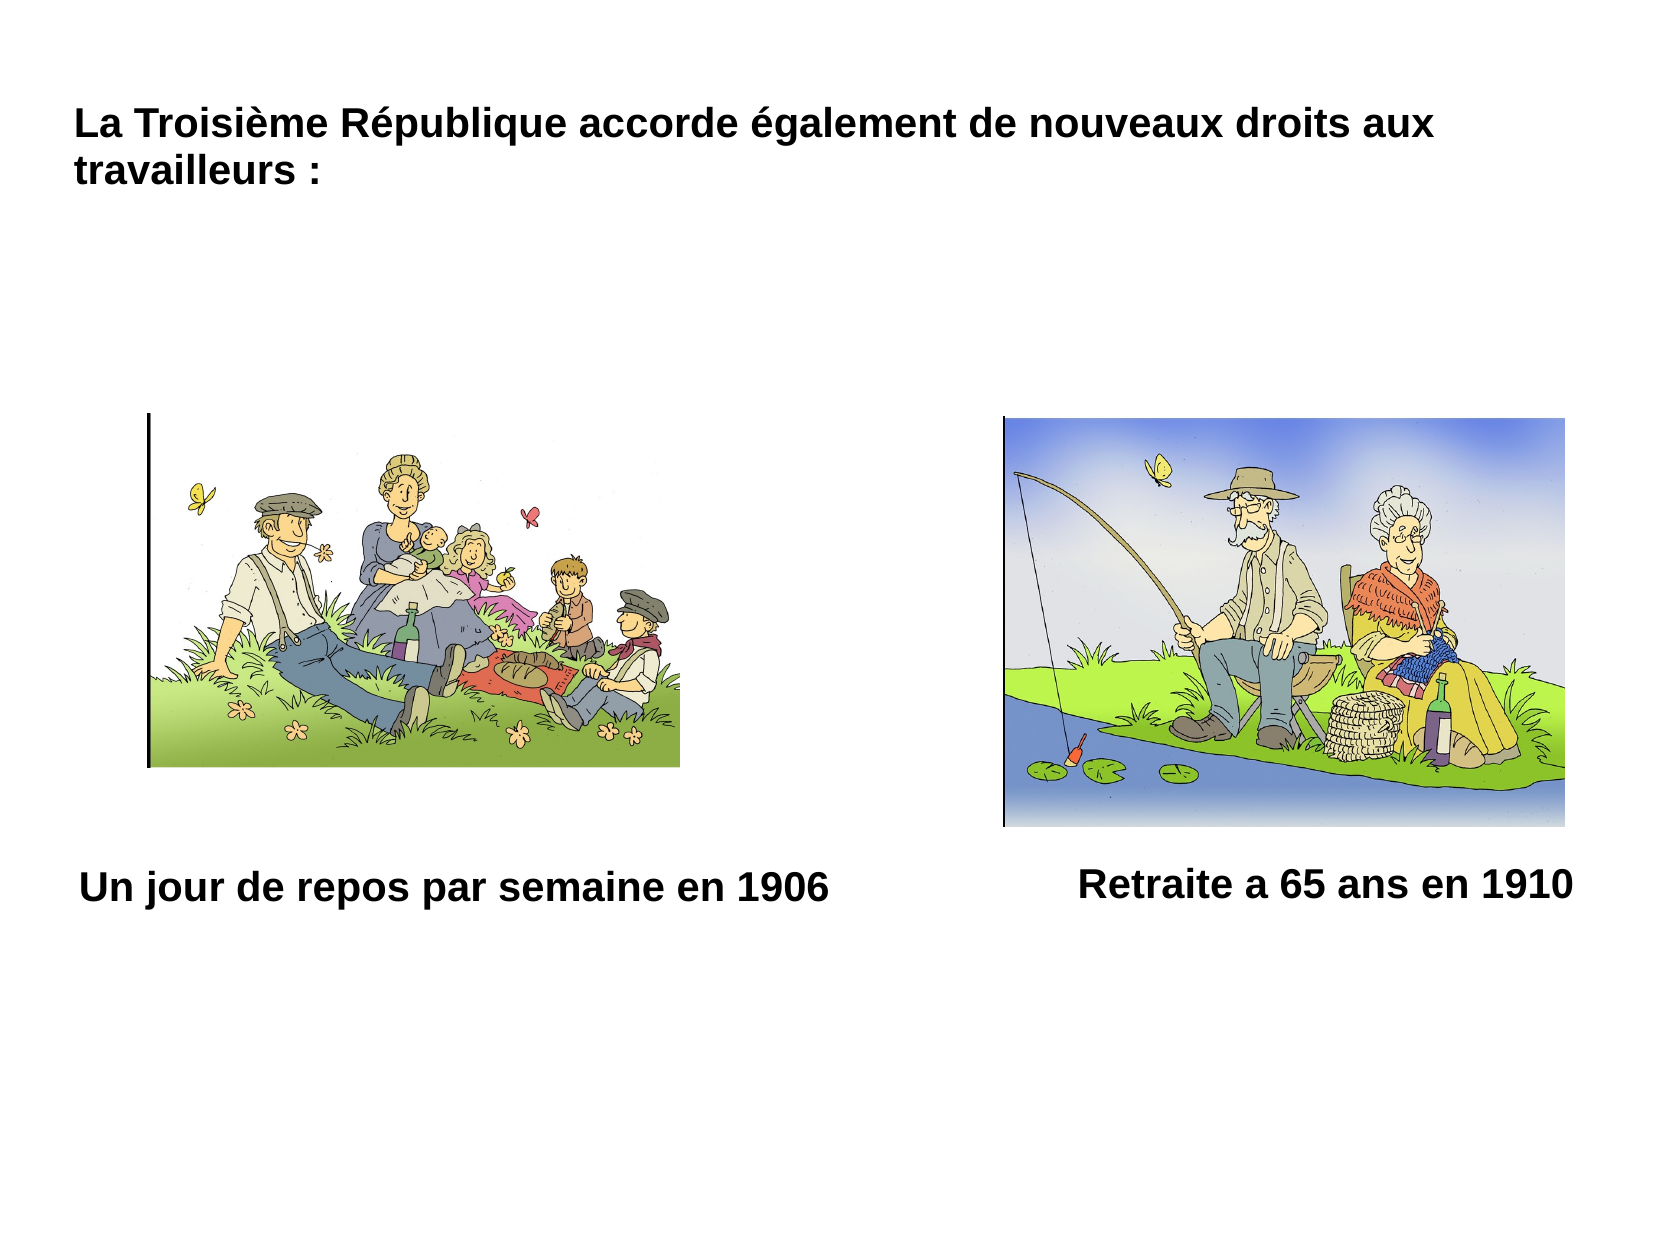

La Troisième République accorde également de nouveaux droits aux travailleurs :
Retraite a 65 ans en 1910
Un jour de repos par semaine en 1906